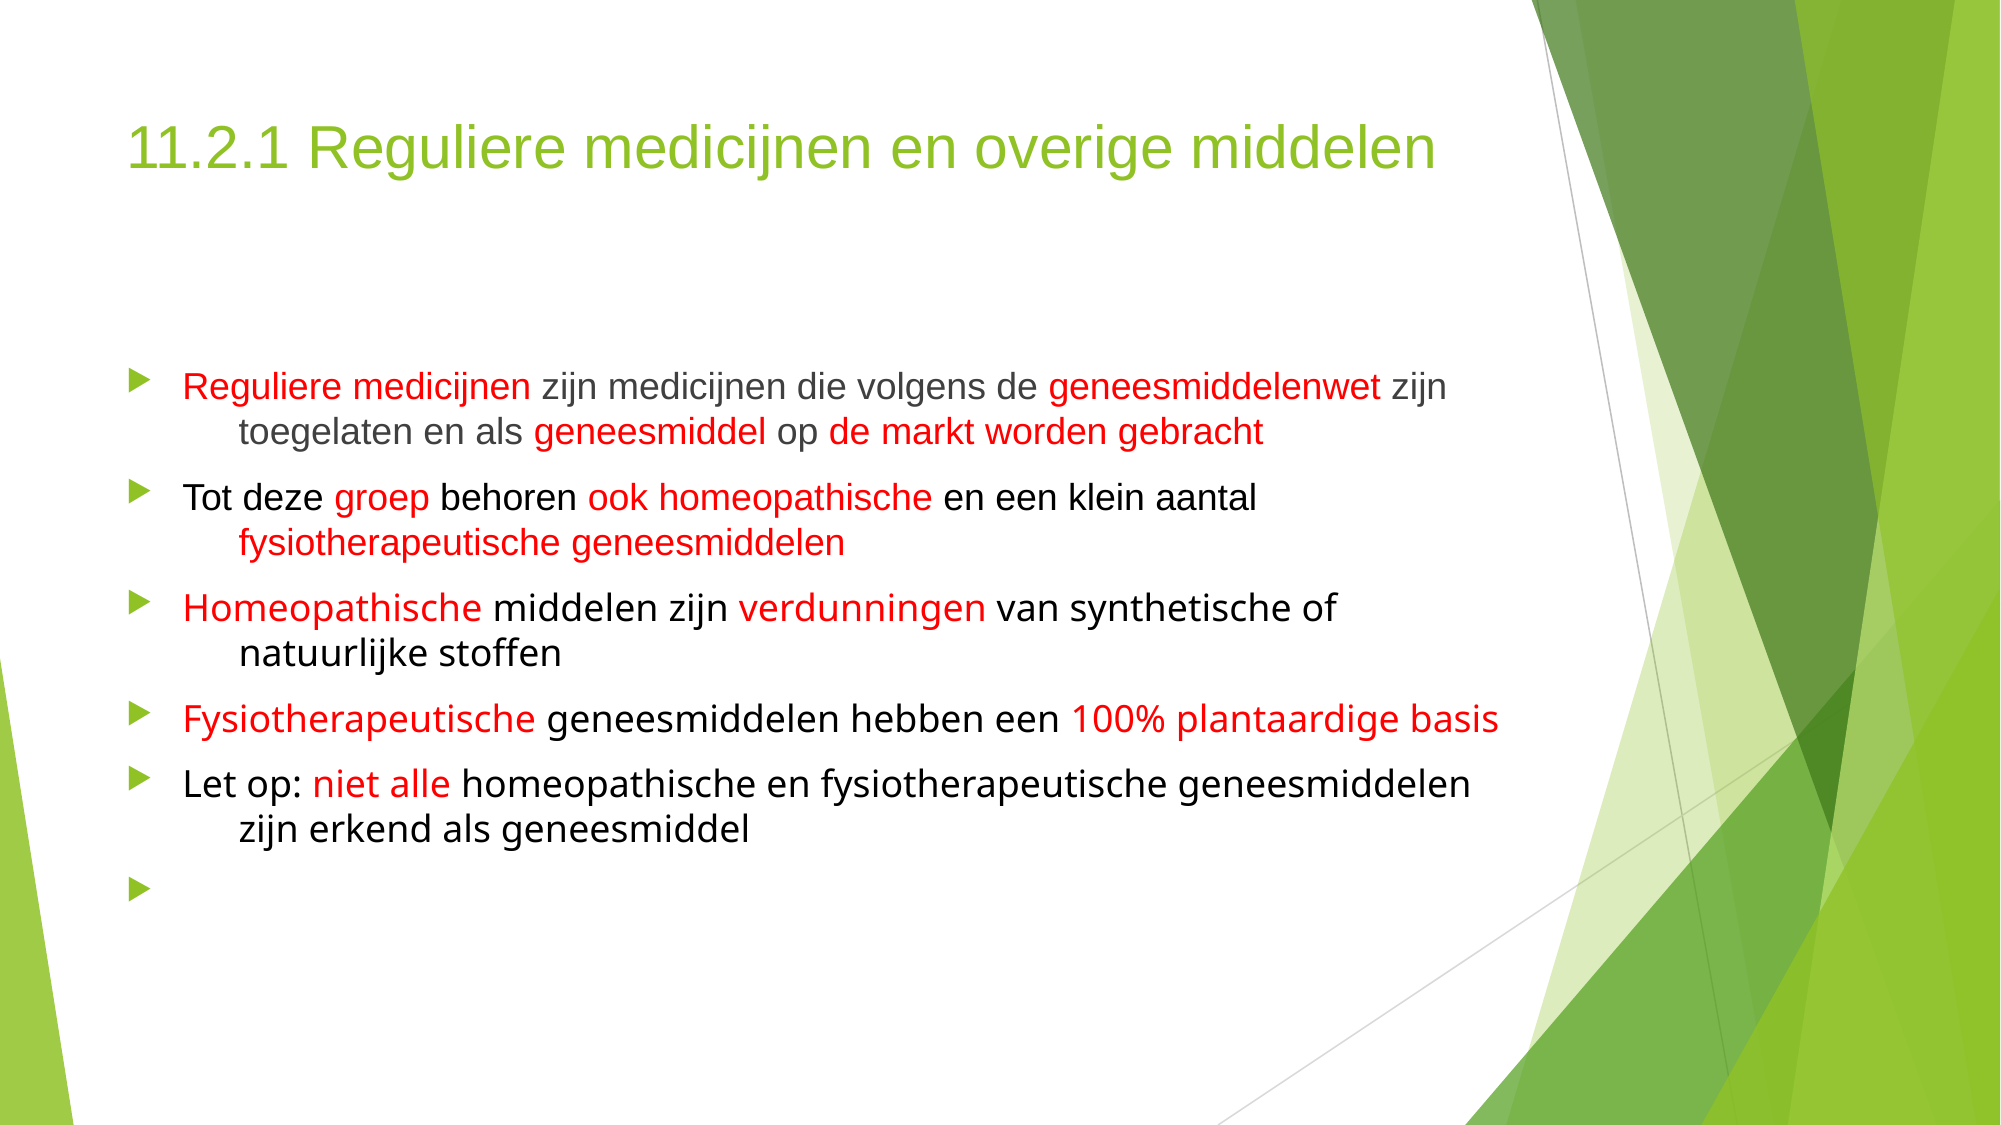

# 11.2.1 Reguliere medicijnen en overige middelen
Reguliere medicijnen zijn medicijnen die volgens de geneesmiddelenwet zijn toegelaten en als geneesmiddel op de markt worden gebracht
Tot deze groep behoren ook homeopathische en een klein aantal fysiotherapeutische geneesmiddelen
Homeopathische middelen zijn verdunningen van synthetische of natuurlijke stoffen
Fysiotherapeutische geneesmiddelen hebben een 100% plantaardige basis
Let op: niet alle homeopathische en fysiotherapeutische geneesmiddelen zijn erkend als geneesmiddel